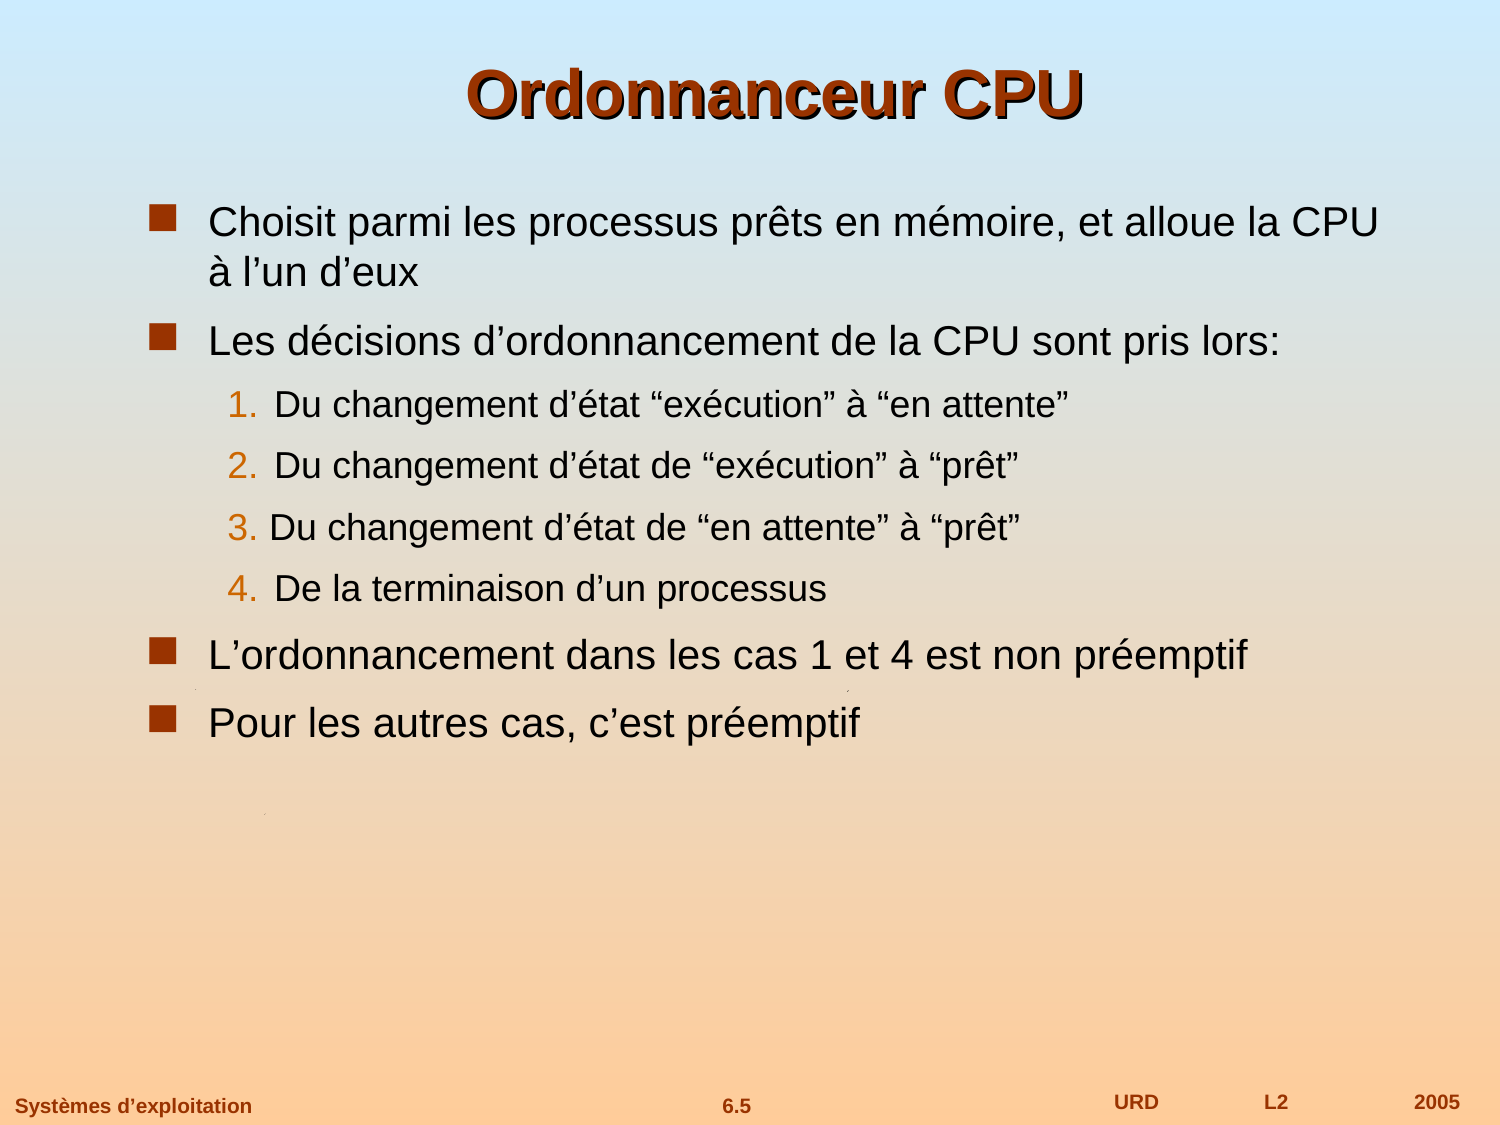

# Ordonnanceur CPU
Choisit parmi les processus prêts en mémoire, et alloue la CPU à l’un d’eux
Les décisions d’ordonnancement de la CPU sont pris lors:
1. 	Du changement d’état “exécution” à “en attente”
2.	Du changement d’état de “exécution” à “prêt”
3. Du changement d’état de “en attente” à “prêt”
4.	De la terminaison d’un processus
L’ordonnancement dans les cas 1 et 4 est non préemptif
Pour les autres cas, c’est préemptif